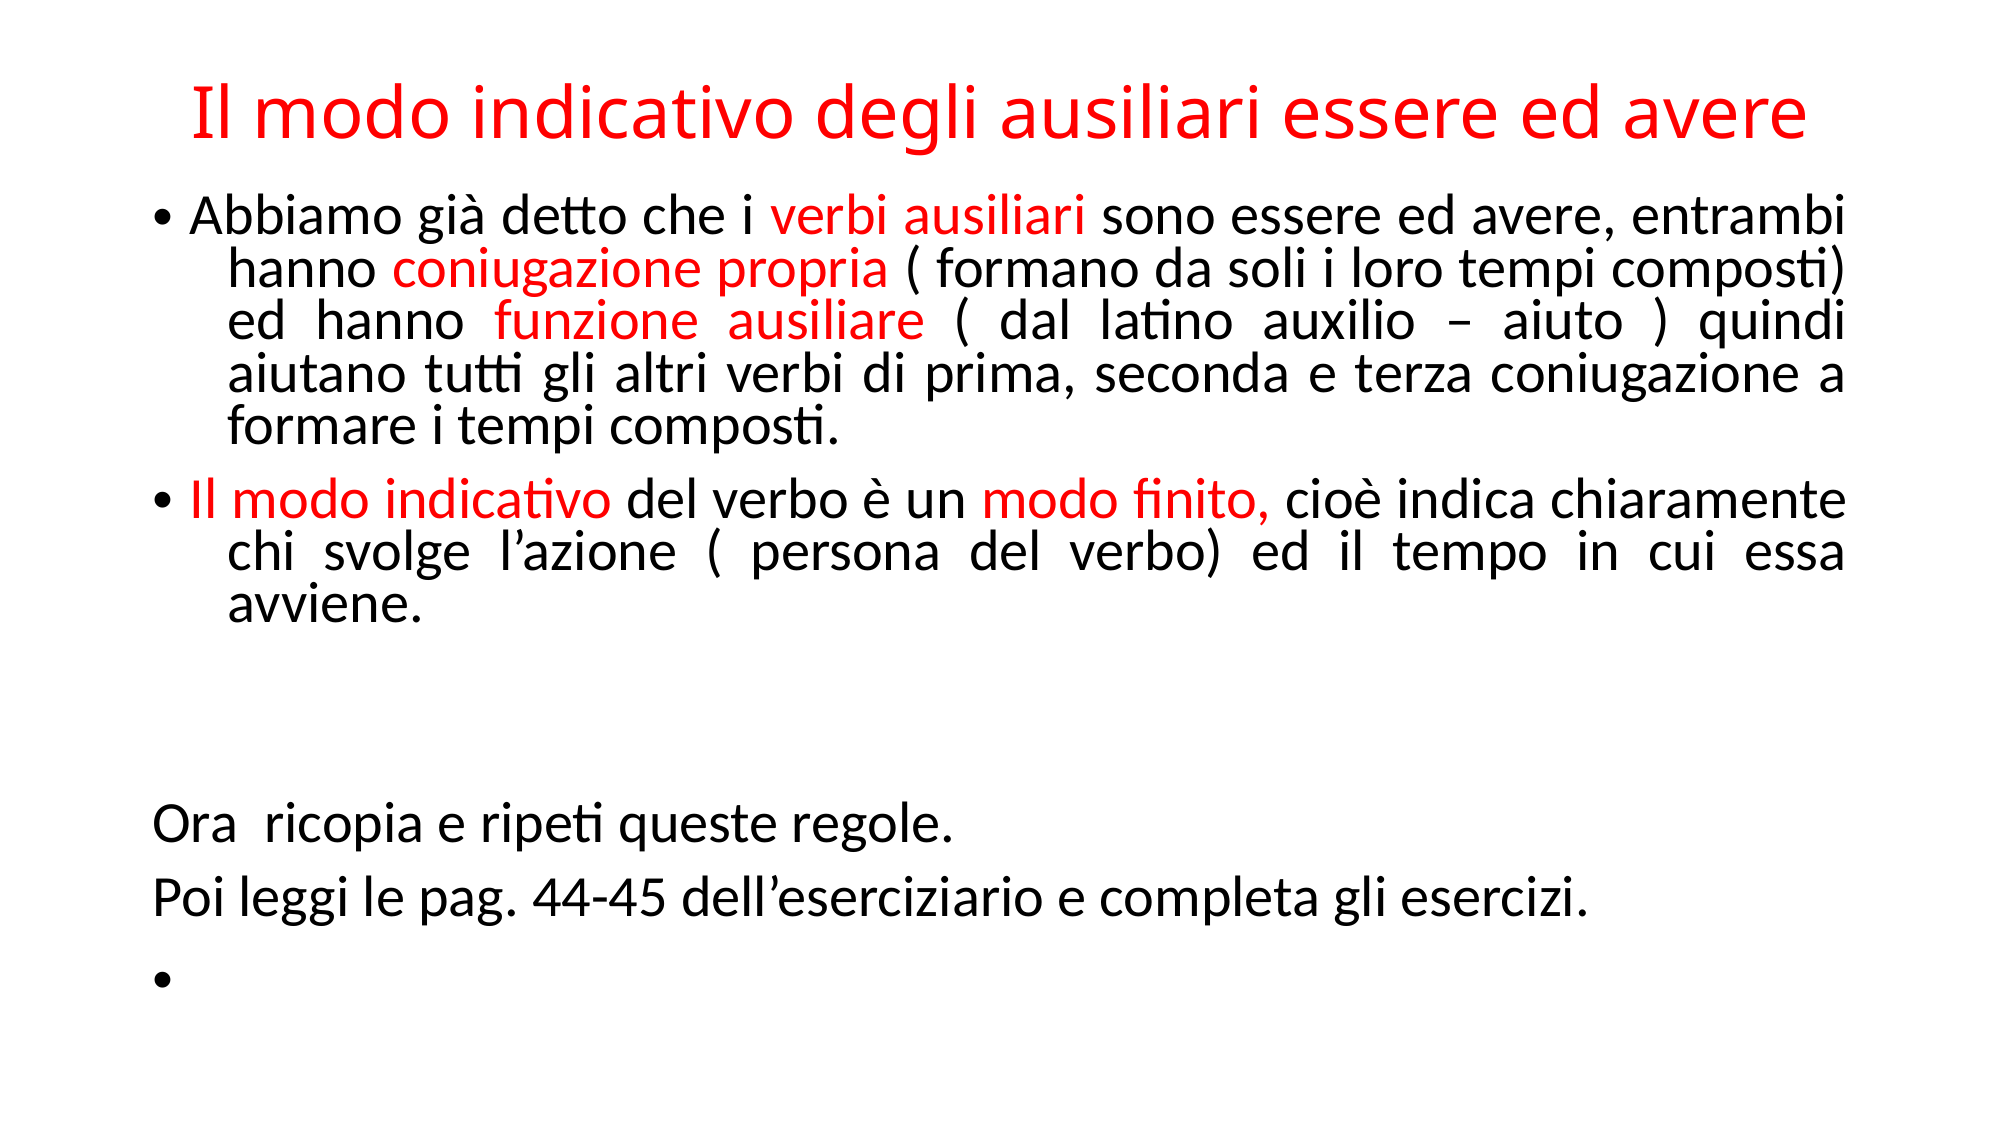

# Il modo indicativo degli ausiliari essere ed avere
Abbiamo già detto che i verbi ausiliari sono essere ed avere, entrambi hanno coniugazione propria ( formano da soli i loro tempi composti) ed hanno funzione ausiliare ( dal latino auxilio – aiuto ) quindi aiutano tutti gli altri verbi di prima, seconda e terza coniugazione a formare i tempi composti.
Il modo indicativo del verbo è un modo finito, cioè indica chiaramente chi svolge l’azione ( persona del verbo) ed il tempo in cui essa avviene.
Ora ricopia e ripeti queste regole.
Poi leggi le pag. 44-45 dell’eserciziario e completa gli esercizi.